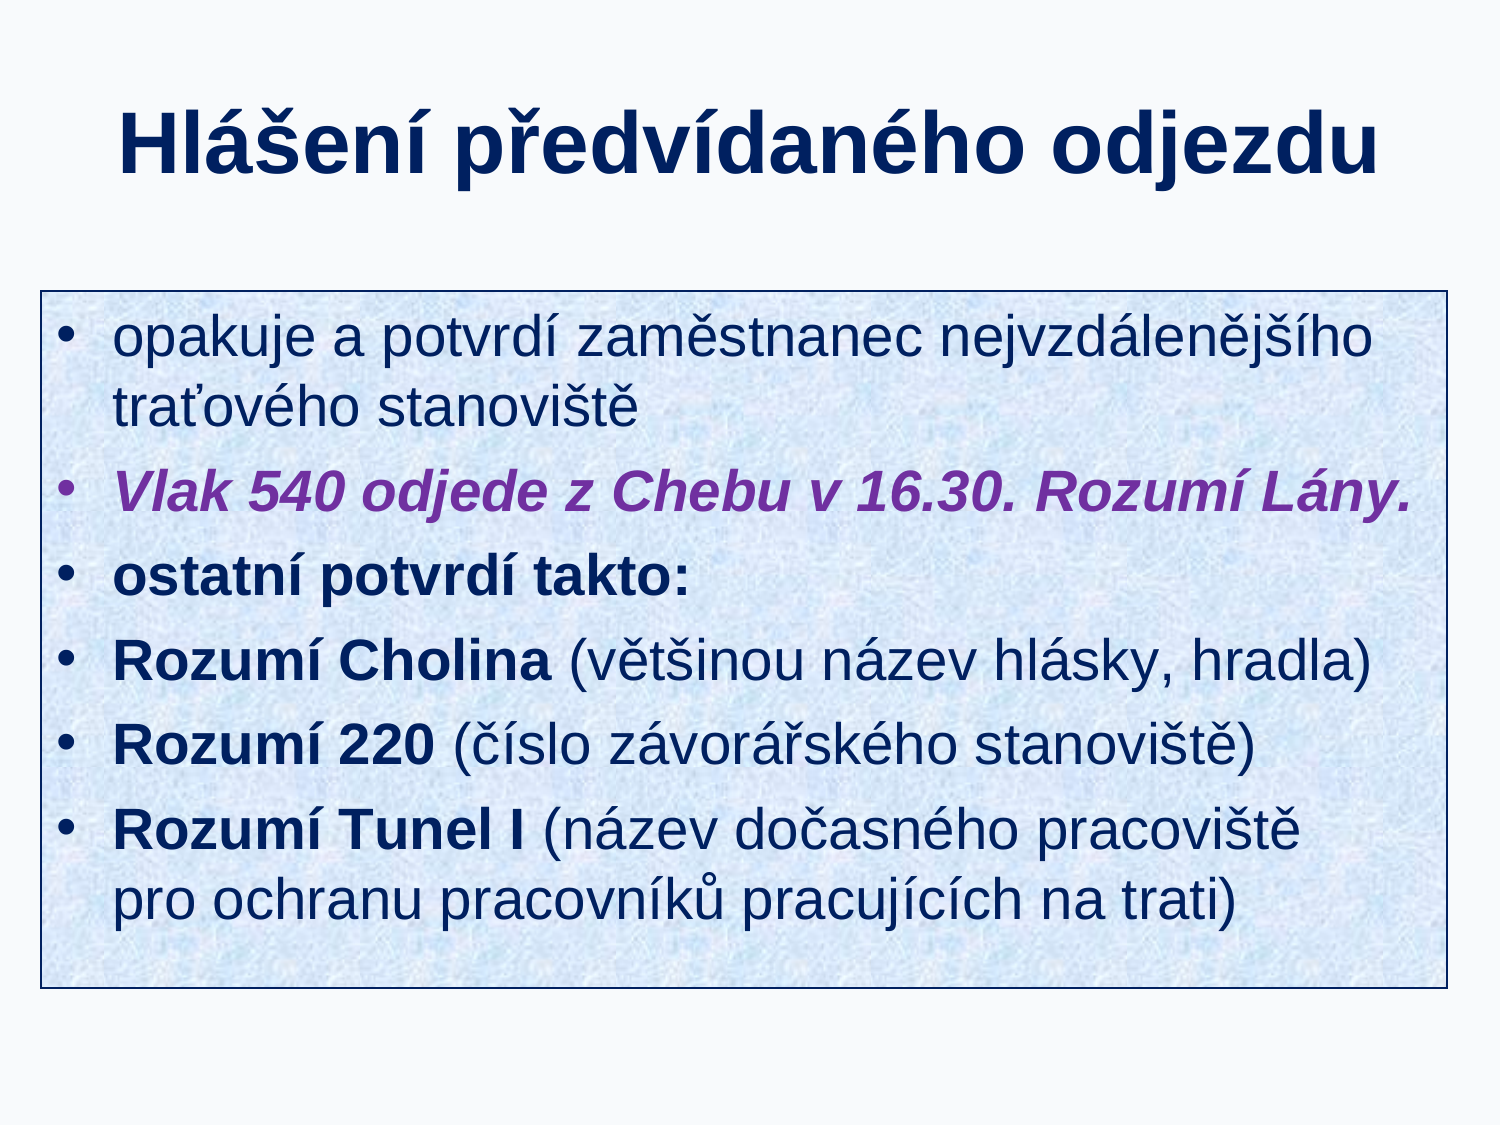

# Hlášení předvídaného odjezdu
opakuje a potvrdí zaměstnanec nejvzdálenějšího traťového stanoviště
Vlak 540 odjede z Chebu v 16.30. Rozumí Lány.
ostatní potvrdí takto:
Rozumí Cholina (většinou název hlásky, hradla)
Rozumí 220 (číslo závorářského stanoviště)
Rozumí Tunel I (název dočasného pracoviště
pro ochranu pracovníků pracujících na trati)